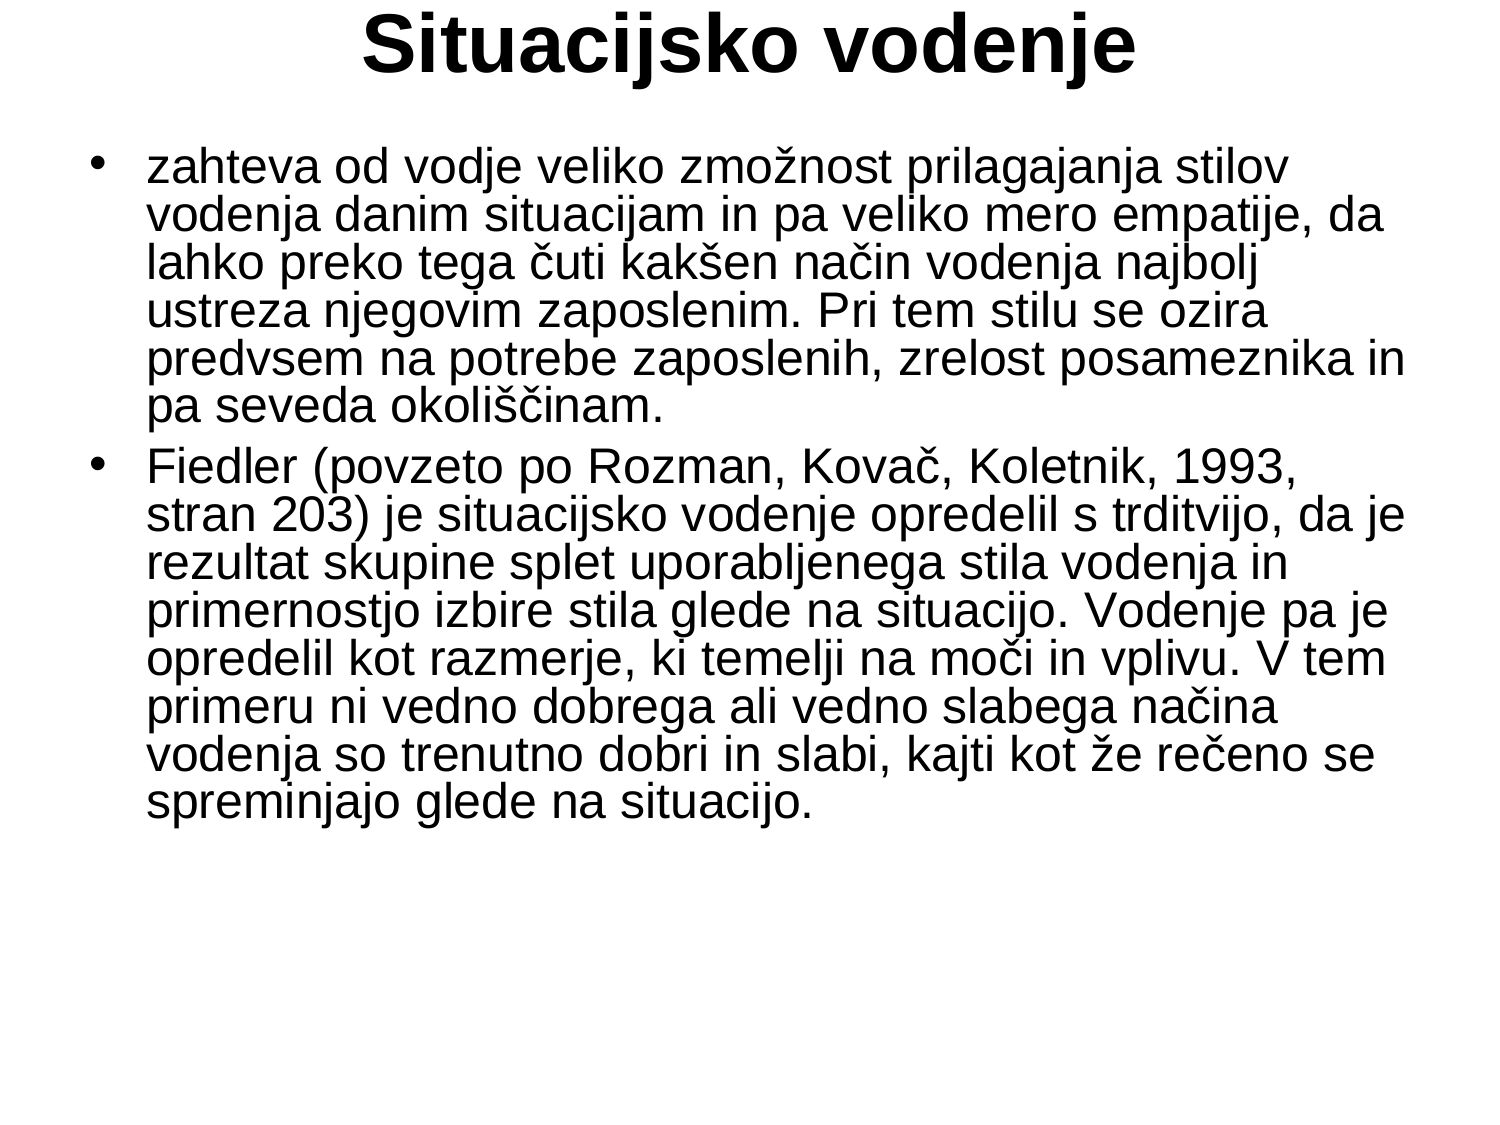

# Situacijsko vodenje
zahteva od vodje veliko zmožnost prilagajanja stilov vodenja danim situacijam in pa veliko mero empatije, da lahko preko tega čuti kakšen način vodenja najbolj ustreza njegovim zaposlenim. Pri tem stilu se ozira predvsem na potrebe zaposlenih, zrelost posameznika in pa seveda okoliščinam.
Fiedler (povzeto po Rozman, Kovač, Koletnik, 1993, stran 203) je situacijsko vodenje opredelil s trditvijo, da je rezultat skupine splet uporabljenega stila vodenja in primernostjo izbire stila glede na situacijo. Vodenje pa je opredelil kot razmerje, ki temelji na moči in vplivu. V tem primeru ni vedno dobrega ali vedno slabega načina vodenja so trenutno dobri in slabi, kajti kot že rečeno se spreminjajo glede na situacijo.